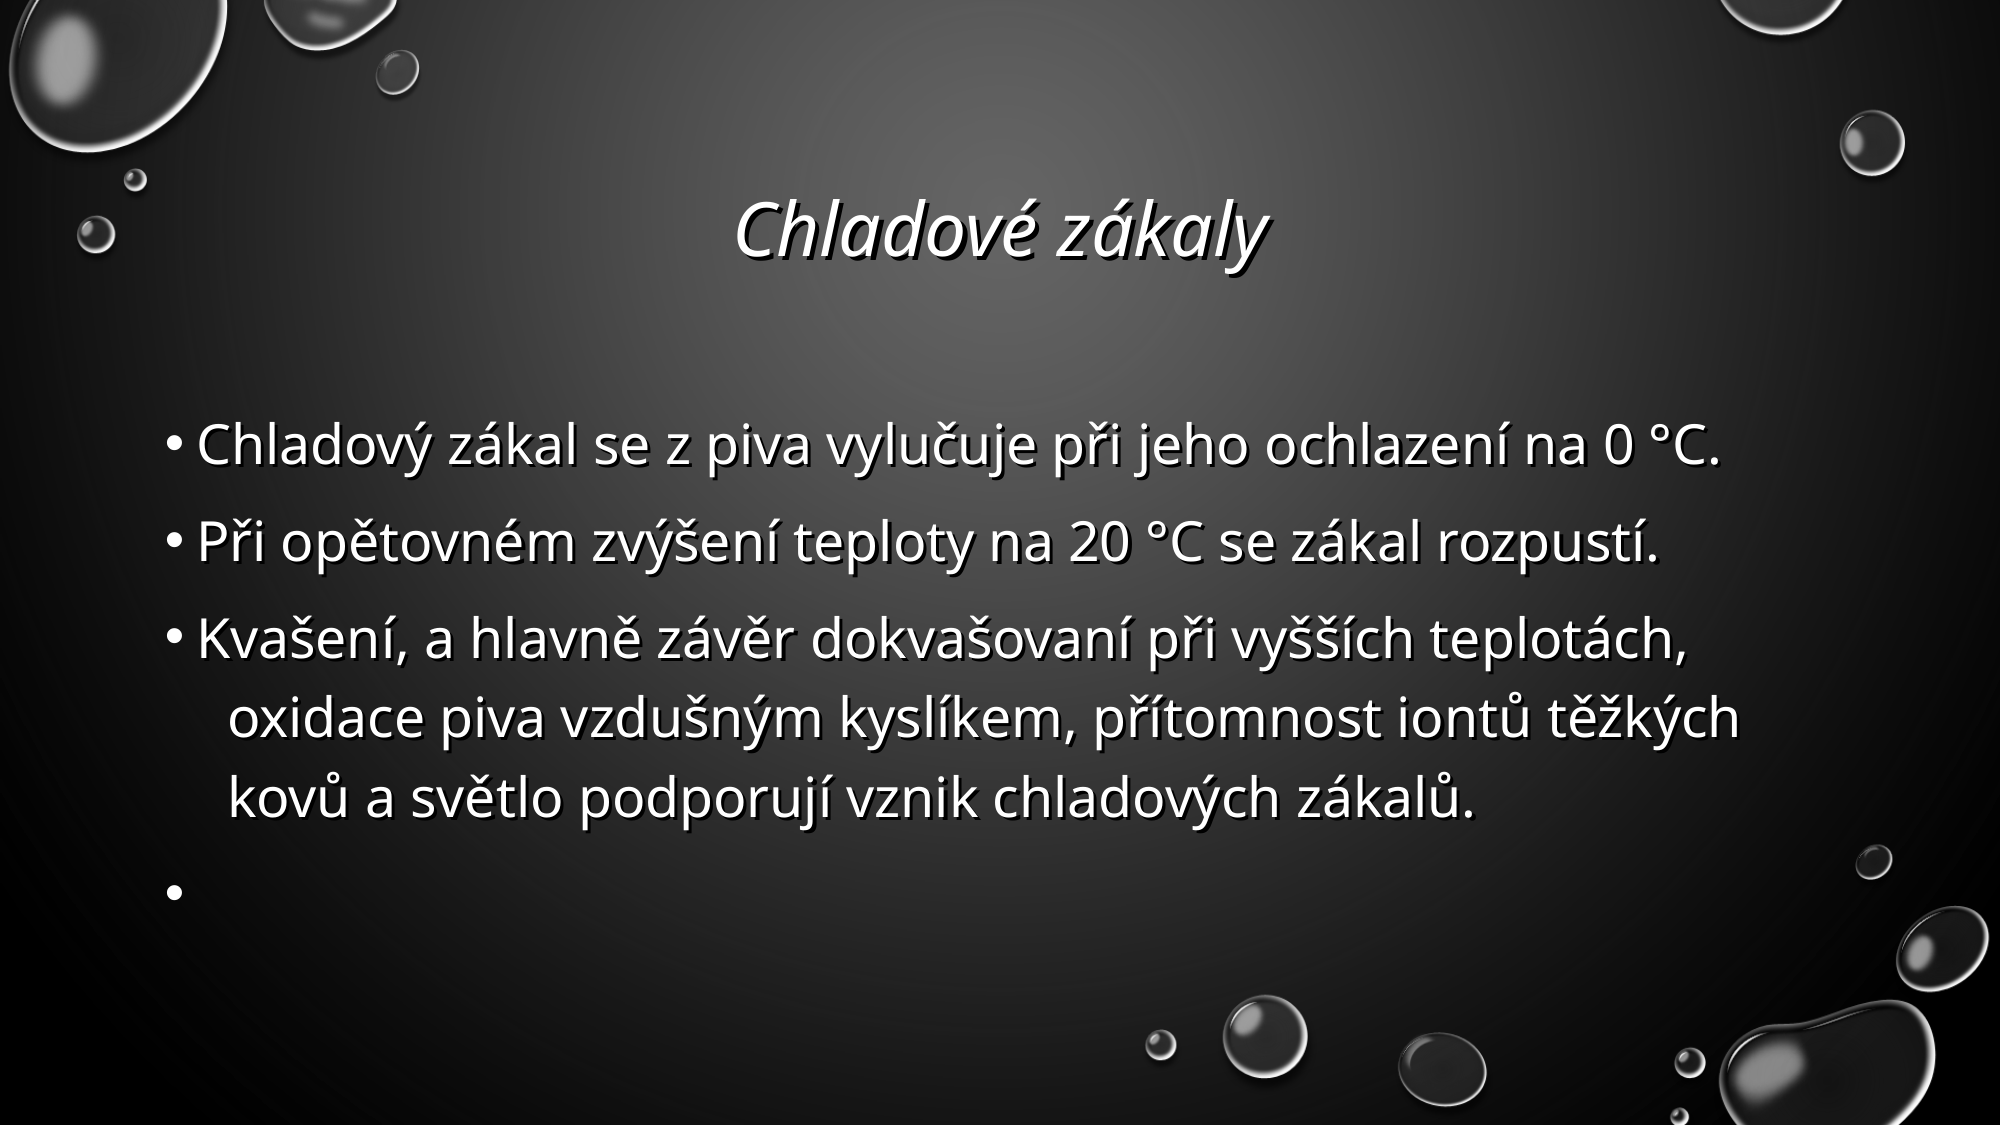

# Chladové zákaly
Chladový zákal se z piva vylučuje při jeho ochlazení na 0 °C.
Při opětovném zvýšení teploty na 20 °C se zákal rozpustí.
Kvašení, a hlavně závěr dokvašovaní při vyšších teplotách, oxidace piva vzdušným kyslíkem, přítomnost iontů těžkých kovů a světlo podporují vznik chladových zákalů.